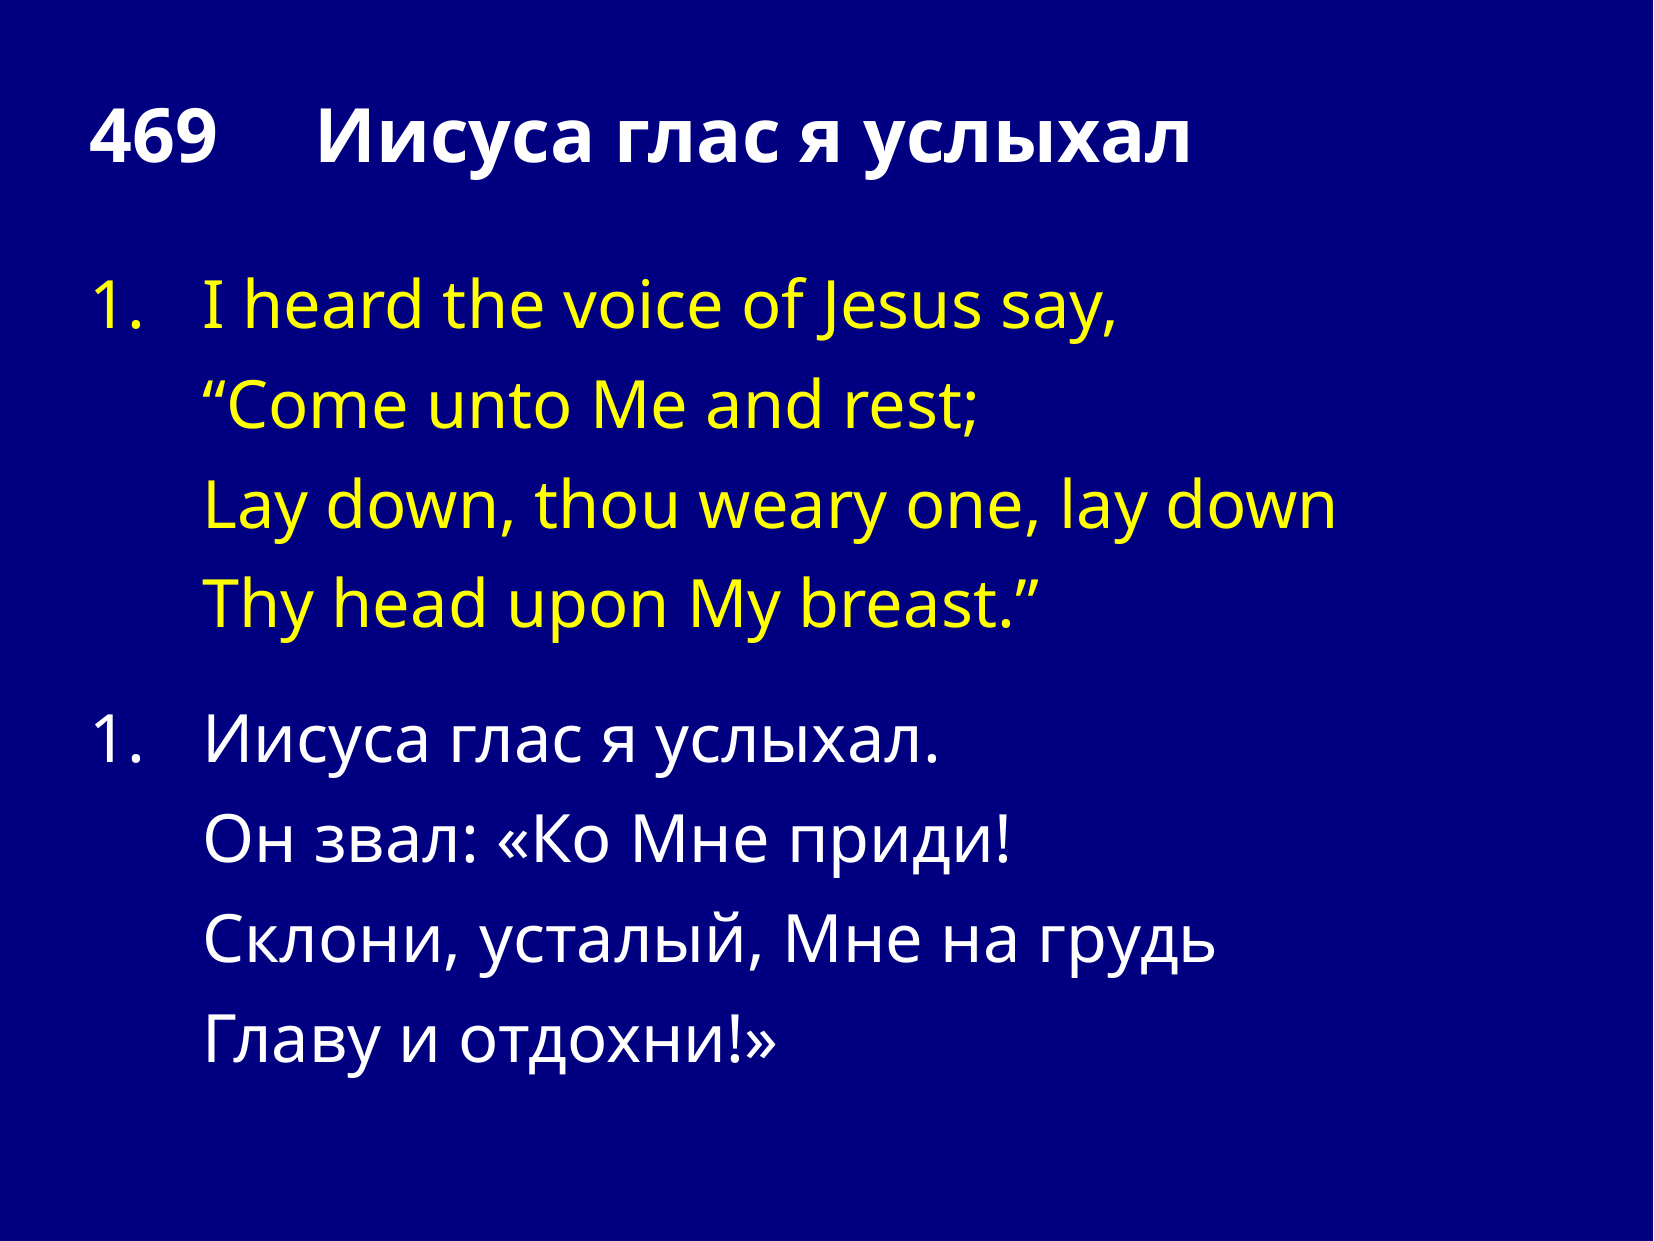

469	Иисуса глас я услыхал
1.	I heard the voice of Jesus say,
	“Come unto Me and rest;
	Lay down, thou weary one, lay down
	Thy head upon My breast.”
1.	Иисуса глас я услыхал.
	Он звал: «Ко Мне приди!
	Склони, усталый, Мне на грудь
	Главу и отдохни!»